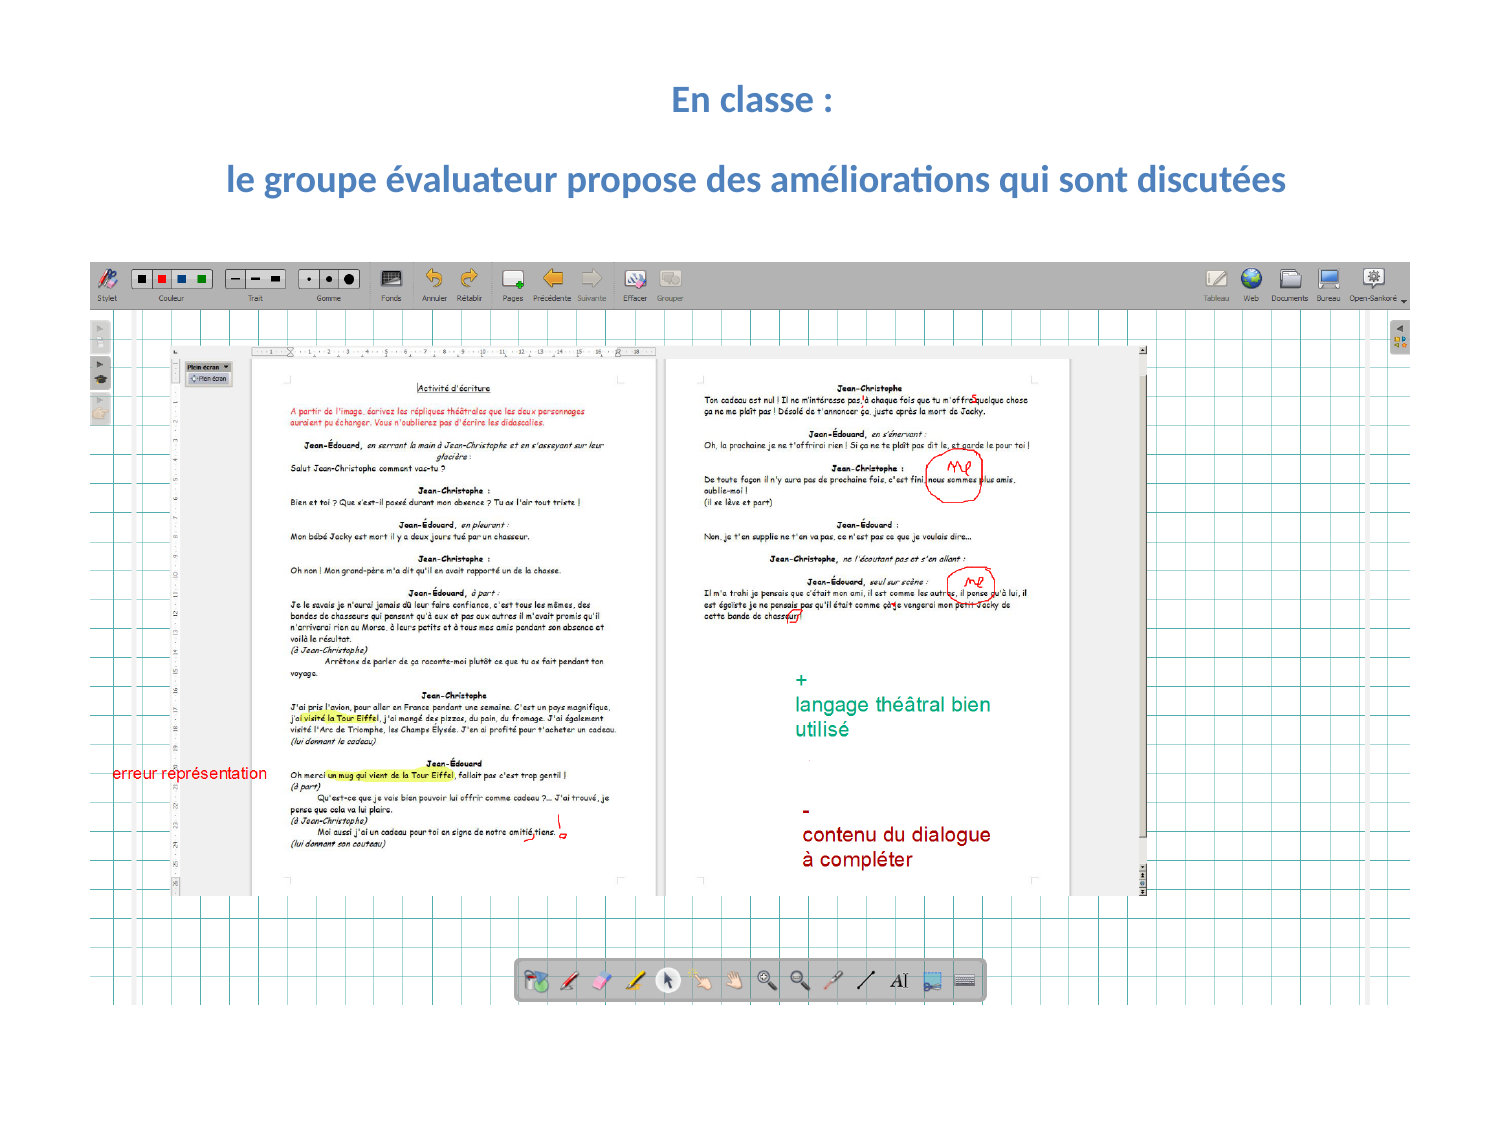

# En classe : le groupe évaluateur propose des améliorations qui sont discutées